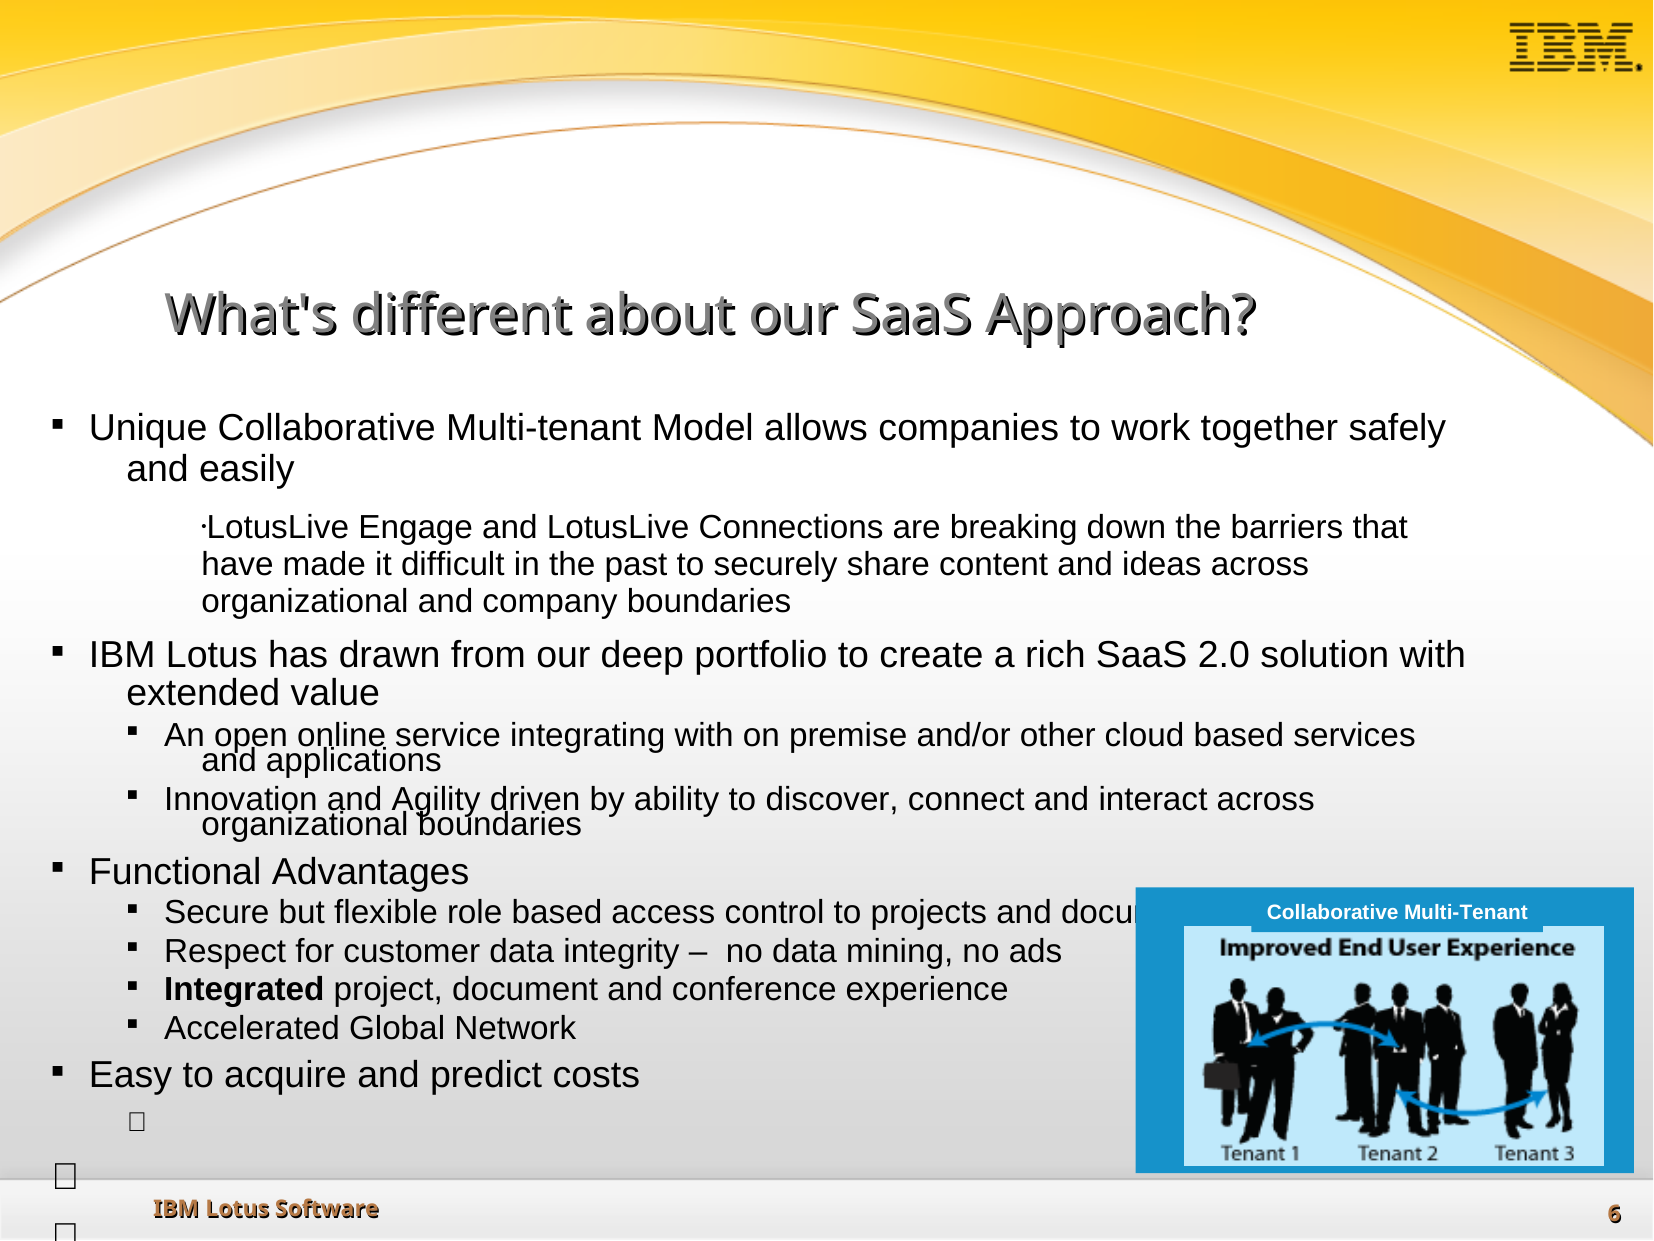

What's different about our SaaS Approach?
Unique Collaborative Multi-tenant Model allows companies to work together safely and easily
LotusLive Engage and LotusLive Connections are breaking down the barriers that have made it difficult in the past to securely share content and ideas across organizational and company boundaries
IBM Lotus has drawn from our deep portfolio to create a rich SaaS 2.0 solution with extended value
An open online service integrating with on premise and/or other cloud based services and applications
Innovation and Agility driven by ability to discover, connect and interact across organizational boundaries
Functional Advantages
Secure but flexible role based access control to projects and documents
Respect for customer data integrity – no data mining, no ads
Integrated project, document and conference experience
Accelerated Global Network
Easy to acquire and predict costs
Collaborative Multi-Tenant
IBM Lotus Software
6